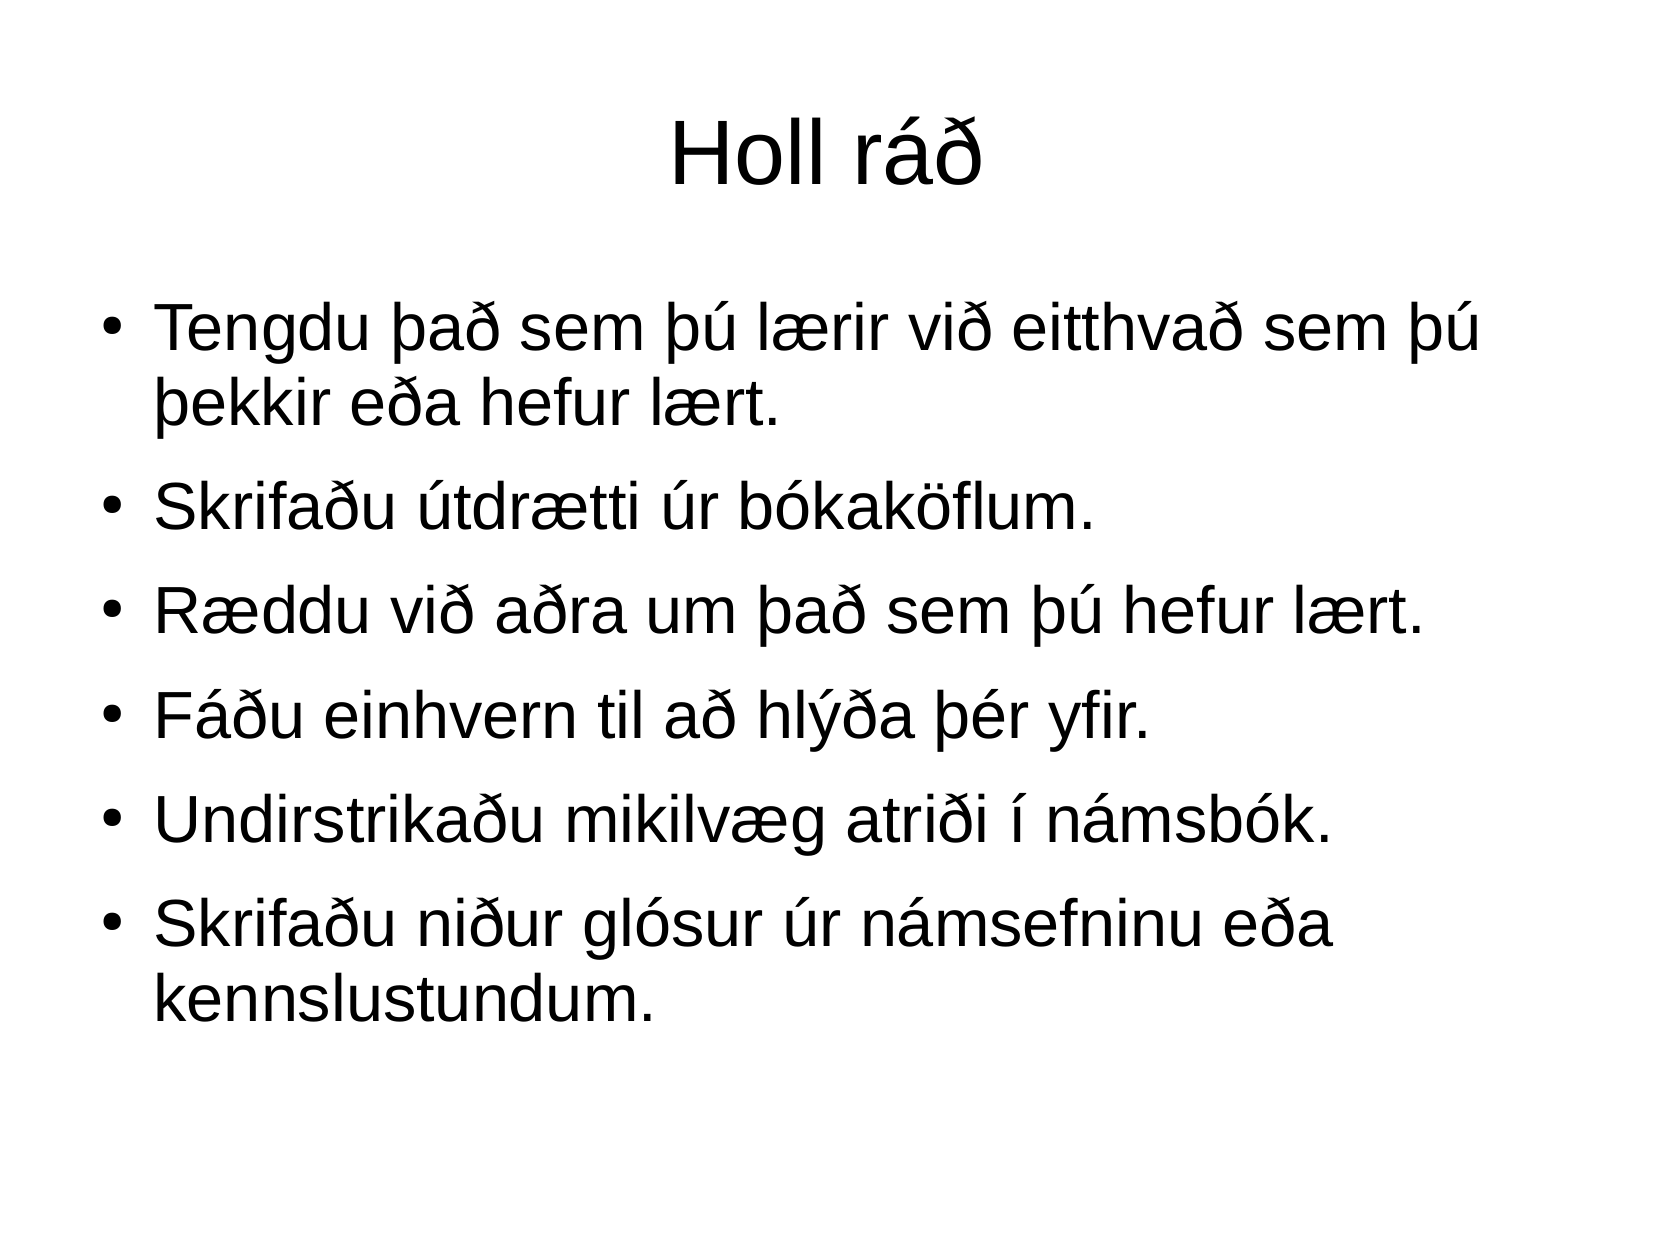

# Holl ráð
Tengdu það sem þú lærir við eitthvað sem þú þekkir eða hefur lært.
Skrifaðu útdrætti úr bókaköflum.
Ræddu við aðra um það sem þú hefur lært.
Fáðu einhvern til að hlýða þér yfir.
Undirstrikaðu mikilvæg atriði í námsbók.
Skrifaðu niður glósur úr námsefninu eða kennslustundum.